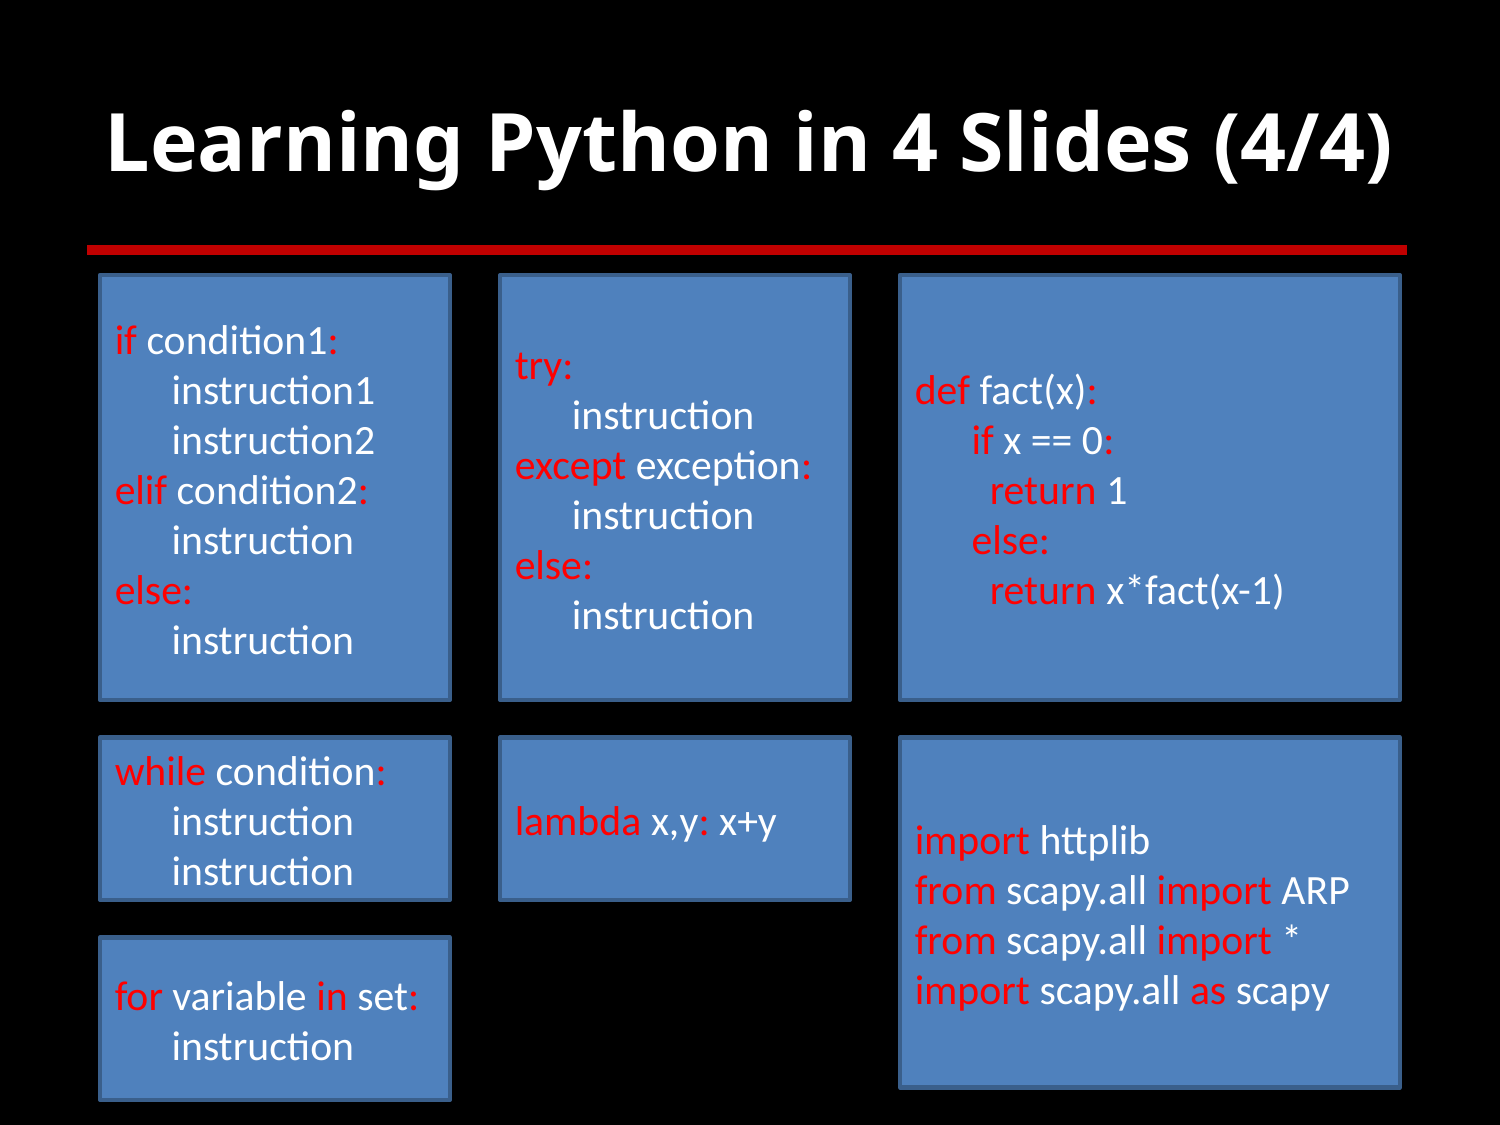

# Learning Python in 4 Slides (4/4)
if condition1:
 instruction1
 instruction2
elif condition2:
 instruction
else:
 instruction
try:
 instruction
except exception:
 instruction
else:
 instruction
def fact(x):
 if x == 0:
	return 1
 else:
	return x*fact(x-1)
while condition:
 instruction
 instruction
lambda x,y: x+y
import httplib
from scapy.all import ARP
from scapy.all import *
import scapy.all as scapy
for variable in set:
 instruction